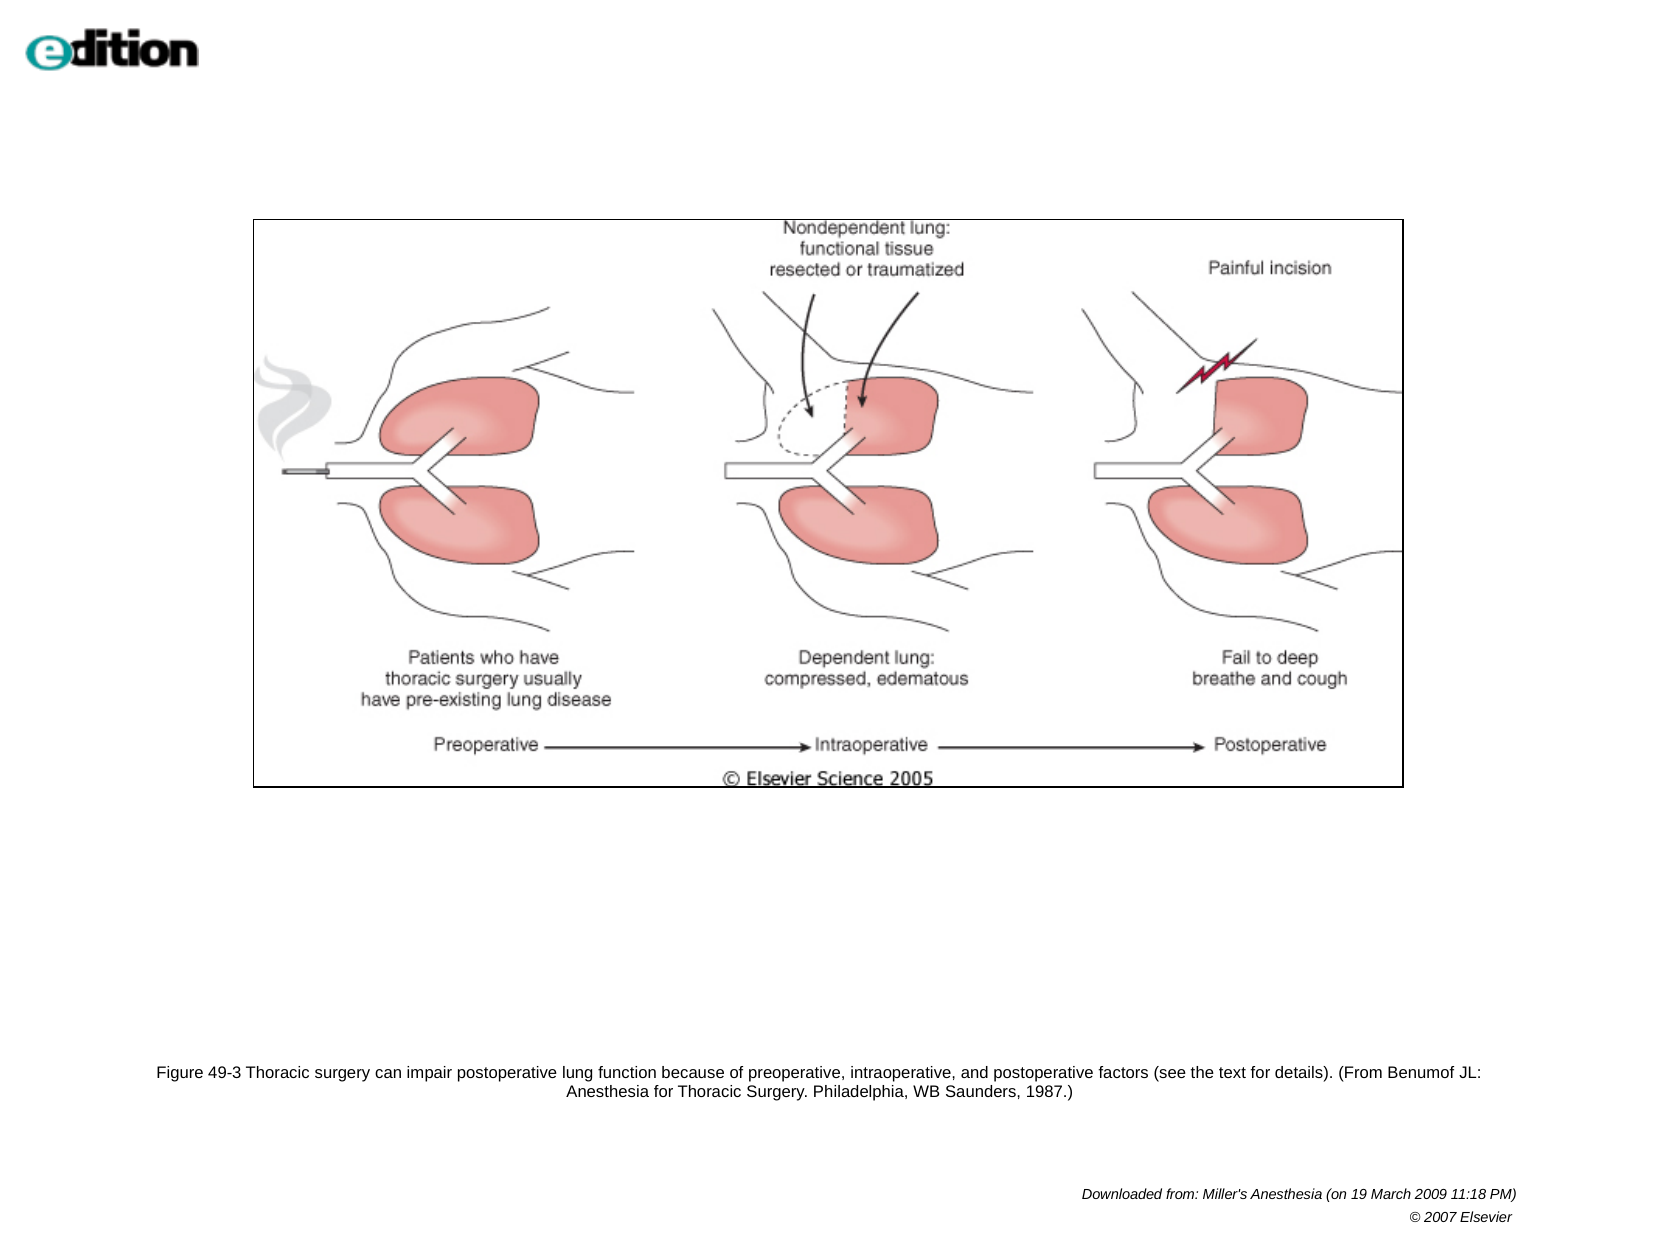

Figure 49-3 Thoracic surgery can impair postoperative lung function because of preoperative, intraoperative, and postoperative factors (see the text for details). (From Benumof JL: Anesthesia for Thoracic Surgery. Philadelphia, WB Saunders, 1987.)
Downloaded from: Miller's Anesthesia (on 19 March 2009 11:18 PM)
© 2007 Elsevier